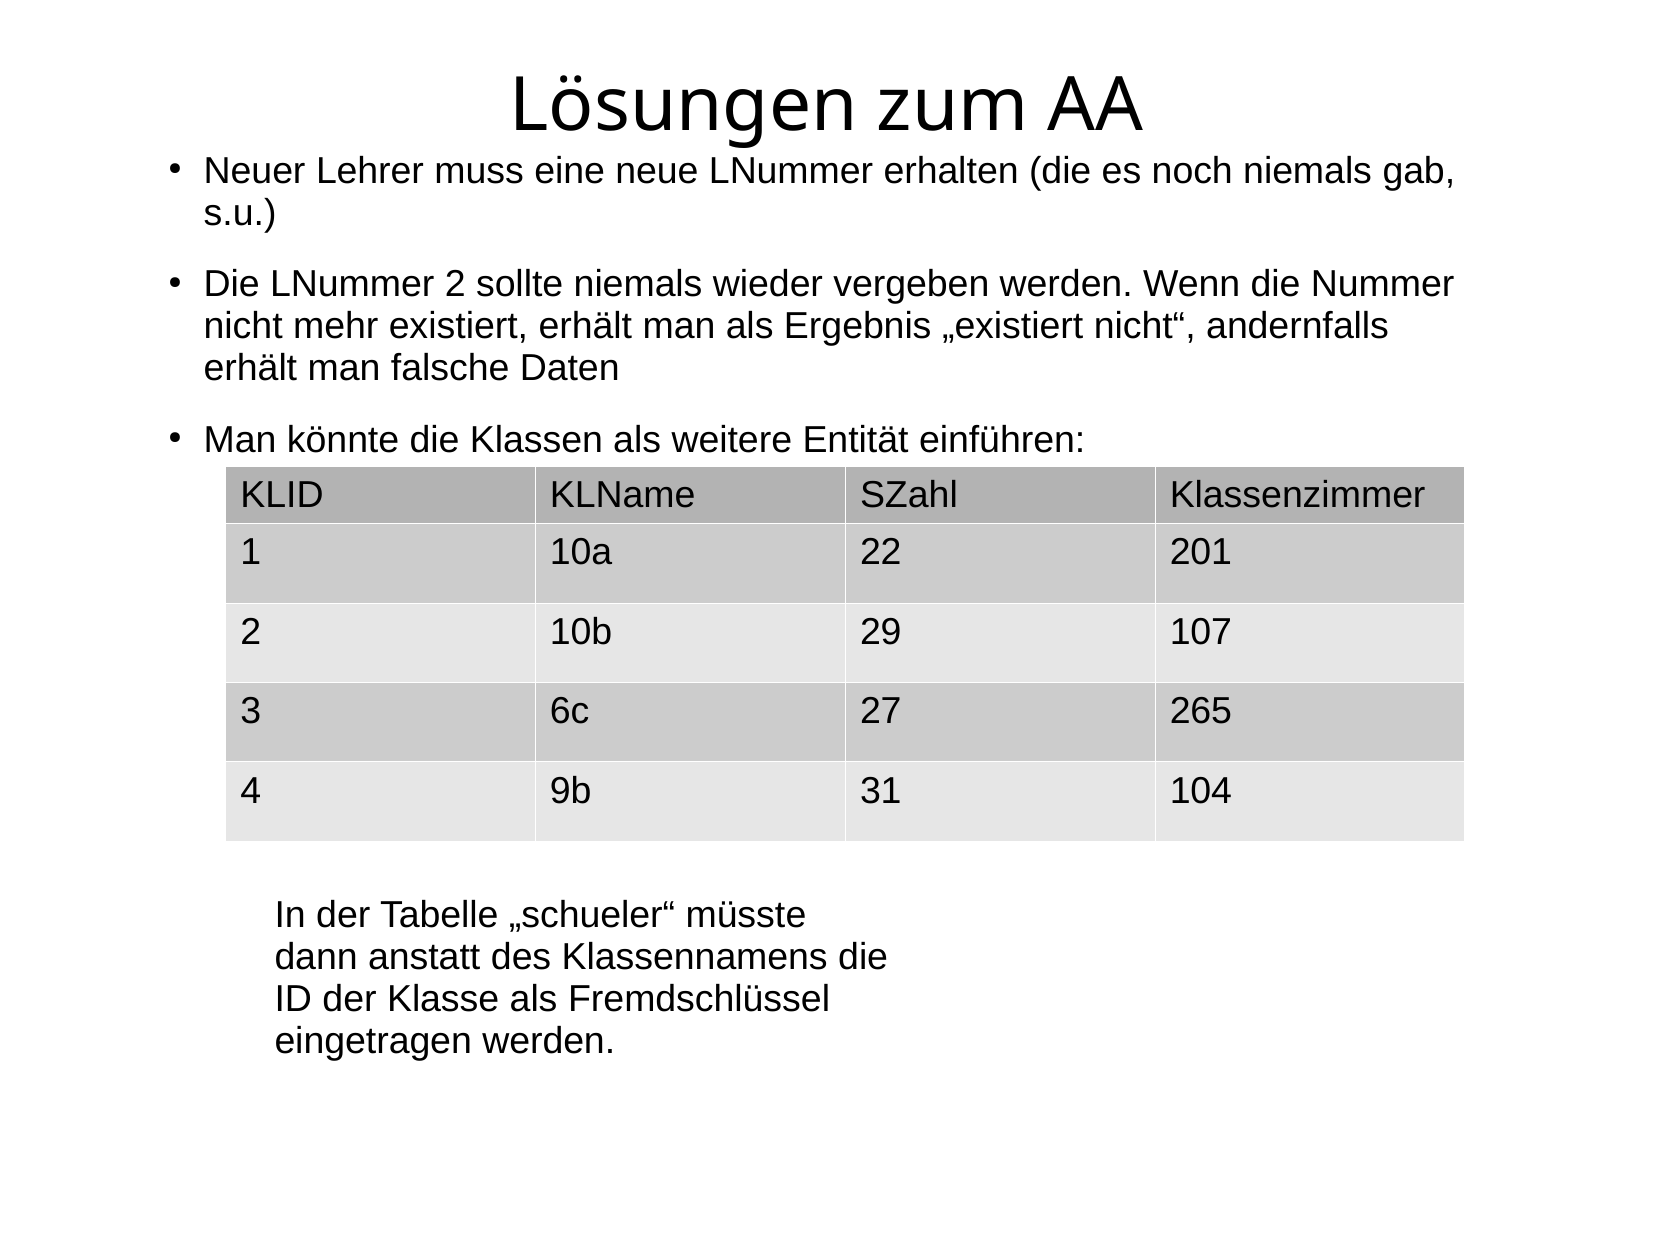

# Lösungen zum AA
Neuer Lehrer muss eine neue LNummer erhalten (die es noch niemals gab, s.u.)
Die LNummer 2 sollte niemals wieder vergeben werden. Wenn die Nummer nicht mehr existiert, erhält man als Ergebnis „existiert nicht“, andernfalls erhält man falsche Daten
Man könnte die Klassen als weitere Entität einführen:
| KLID | KLName | SZahl | Klassenzimmer |
| --- | --- | --- | --- |
| 1 | 10a | 22 | 201 |
| 2 | 10b | 29 | 107 |
| 3 | 6c | 27 | 265 |
| 4 | 9b | 31 | 104 |
In der Tabelle „schueler“ müsste dann anstatt des Klassennamens die ID der Klasse als Fremdschlüssel eingetragen werden.